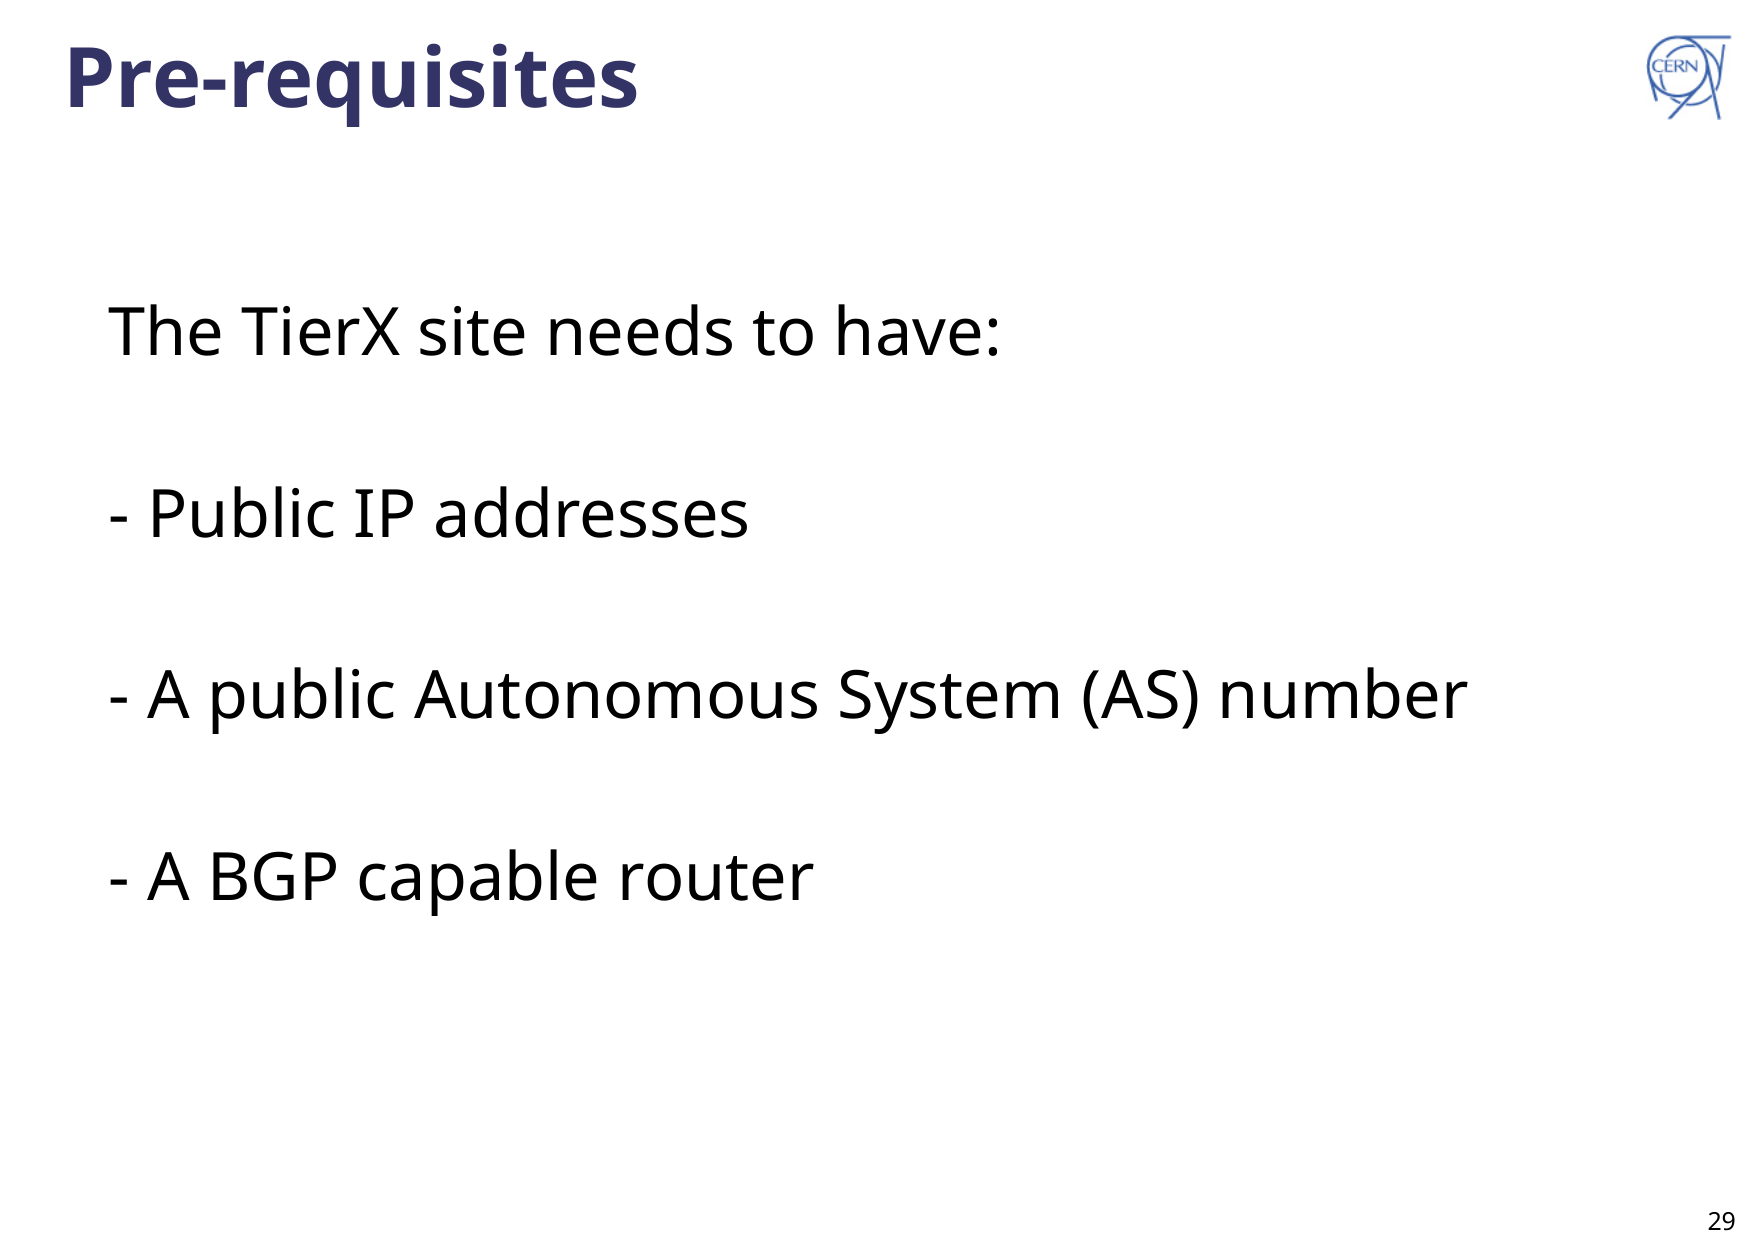

# Pre-requisites
The TierX site needs to have:
- Public IP addresses
- A public Autonomous System (AS) number
- A BGP capable router
29